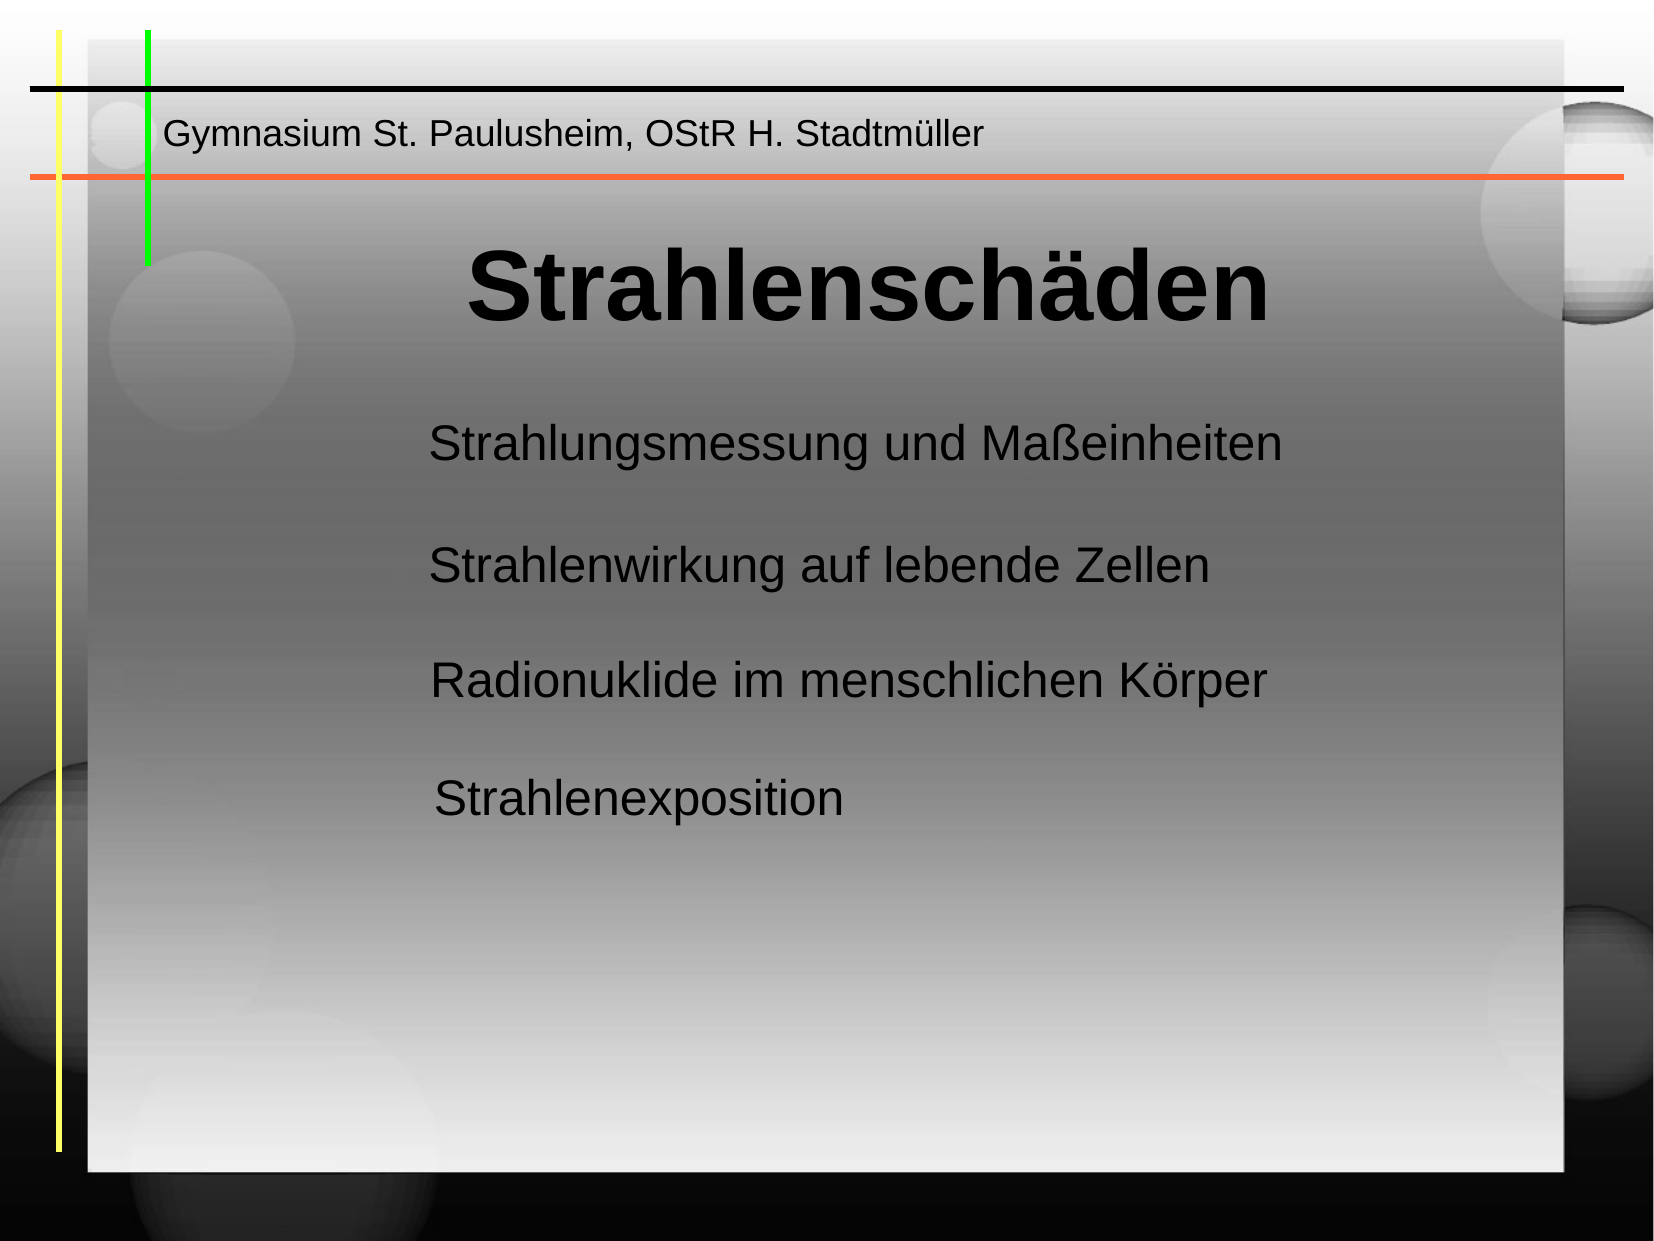

Gymnasium St. Paulusheim, OStR H. Stadtmüller
Strahlenschäden
Strahlungsmessung und Maßeinheiten
Strahlenwirkung auf lebende Zellen
Radionuklide im menschlichen Körper
Strahlenexposition